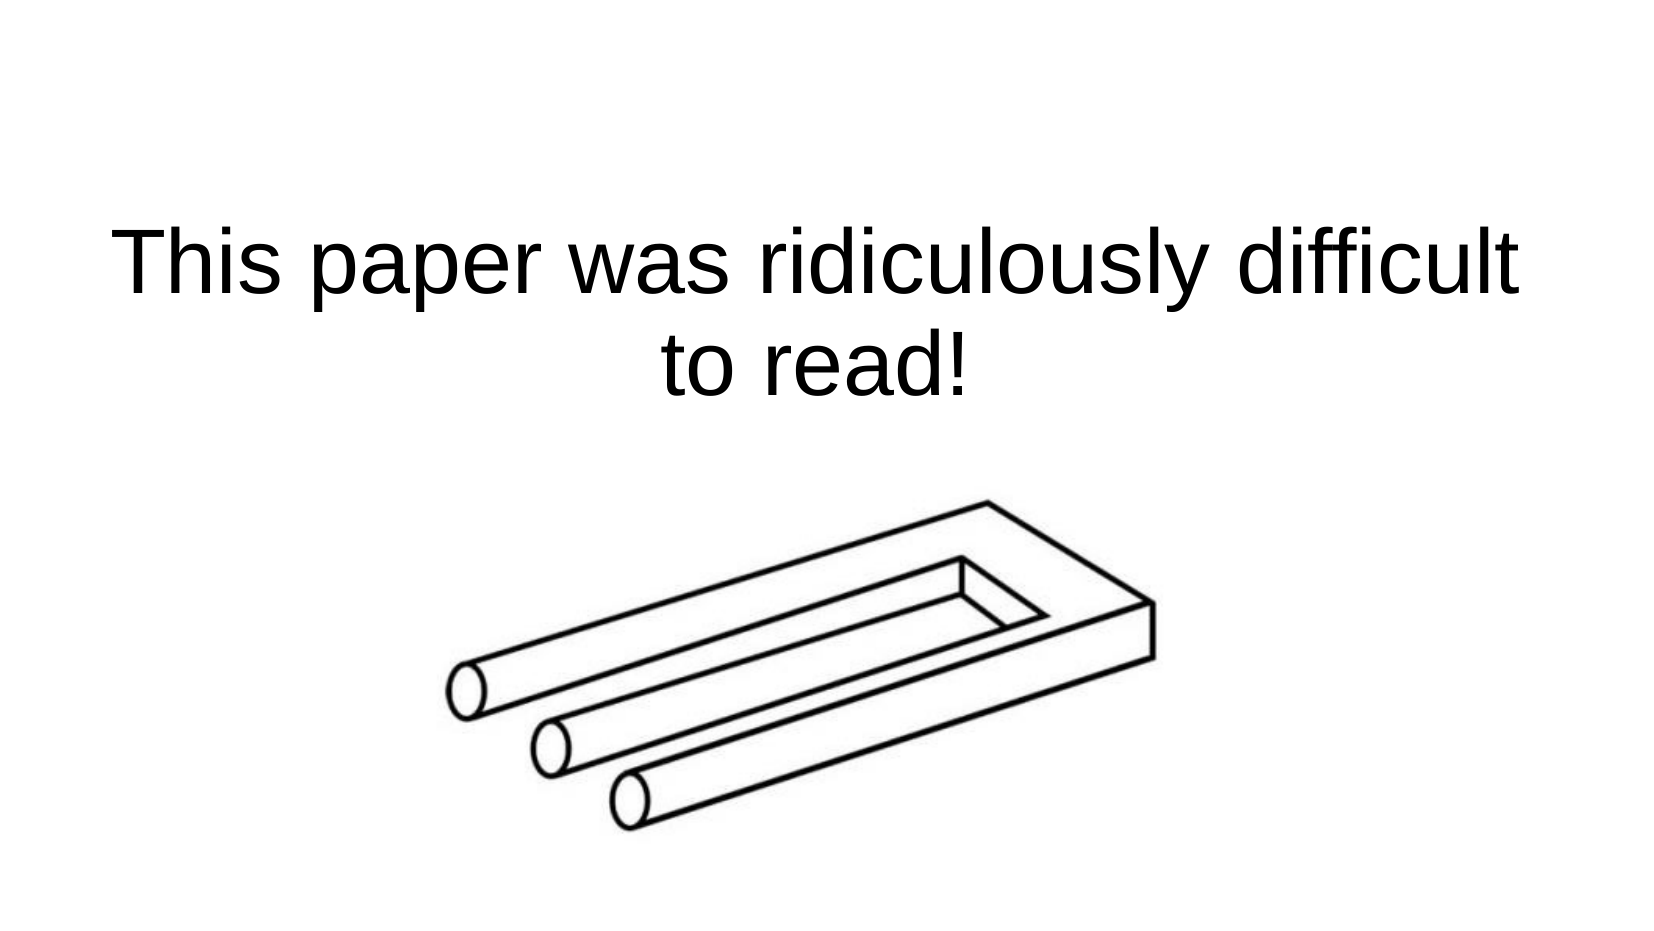

# This paper was ridiculously difficult to read!